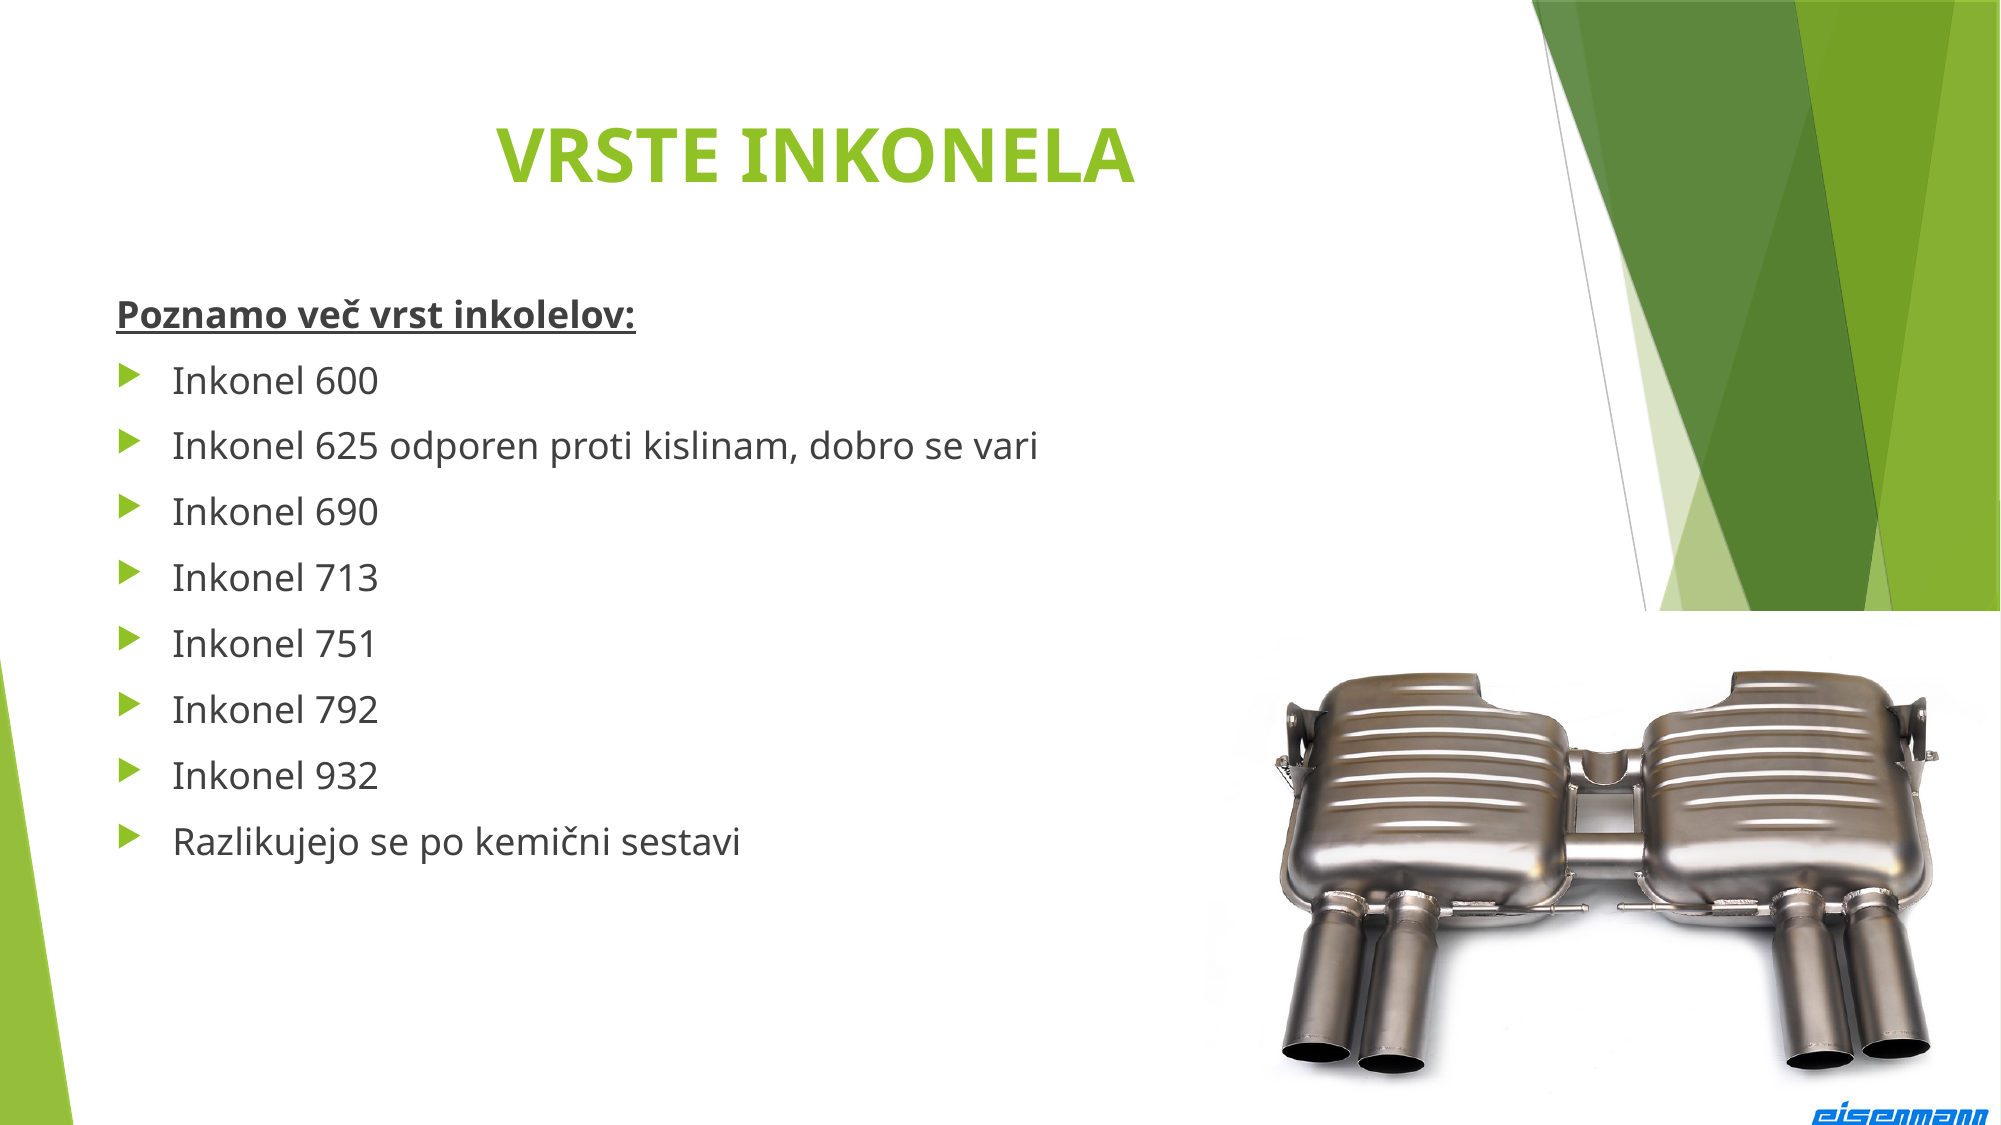

# VRSTE INKONELA
Poznamo več vrst inkolelov:
Inkonel 600
Inkonel 625 odporen proti kislinam, dobro se vari
Inkonel 690
Inkonel 713
Inkonel 751
Inkonel 792
Inkonel 932
Razlikujejo se po kemični sestavi